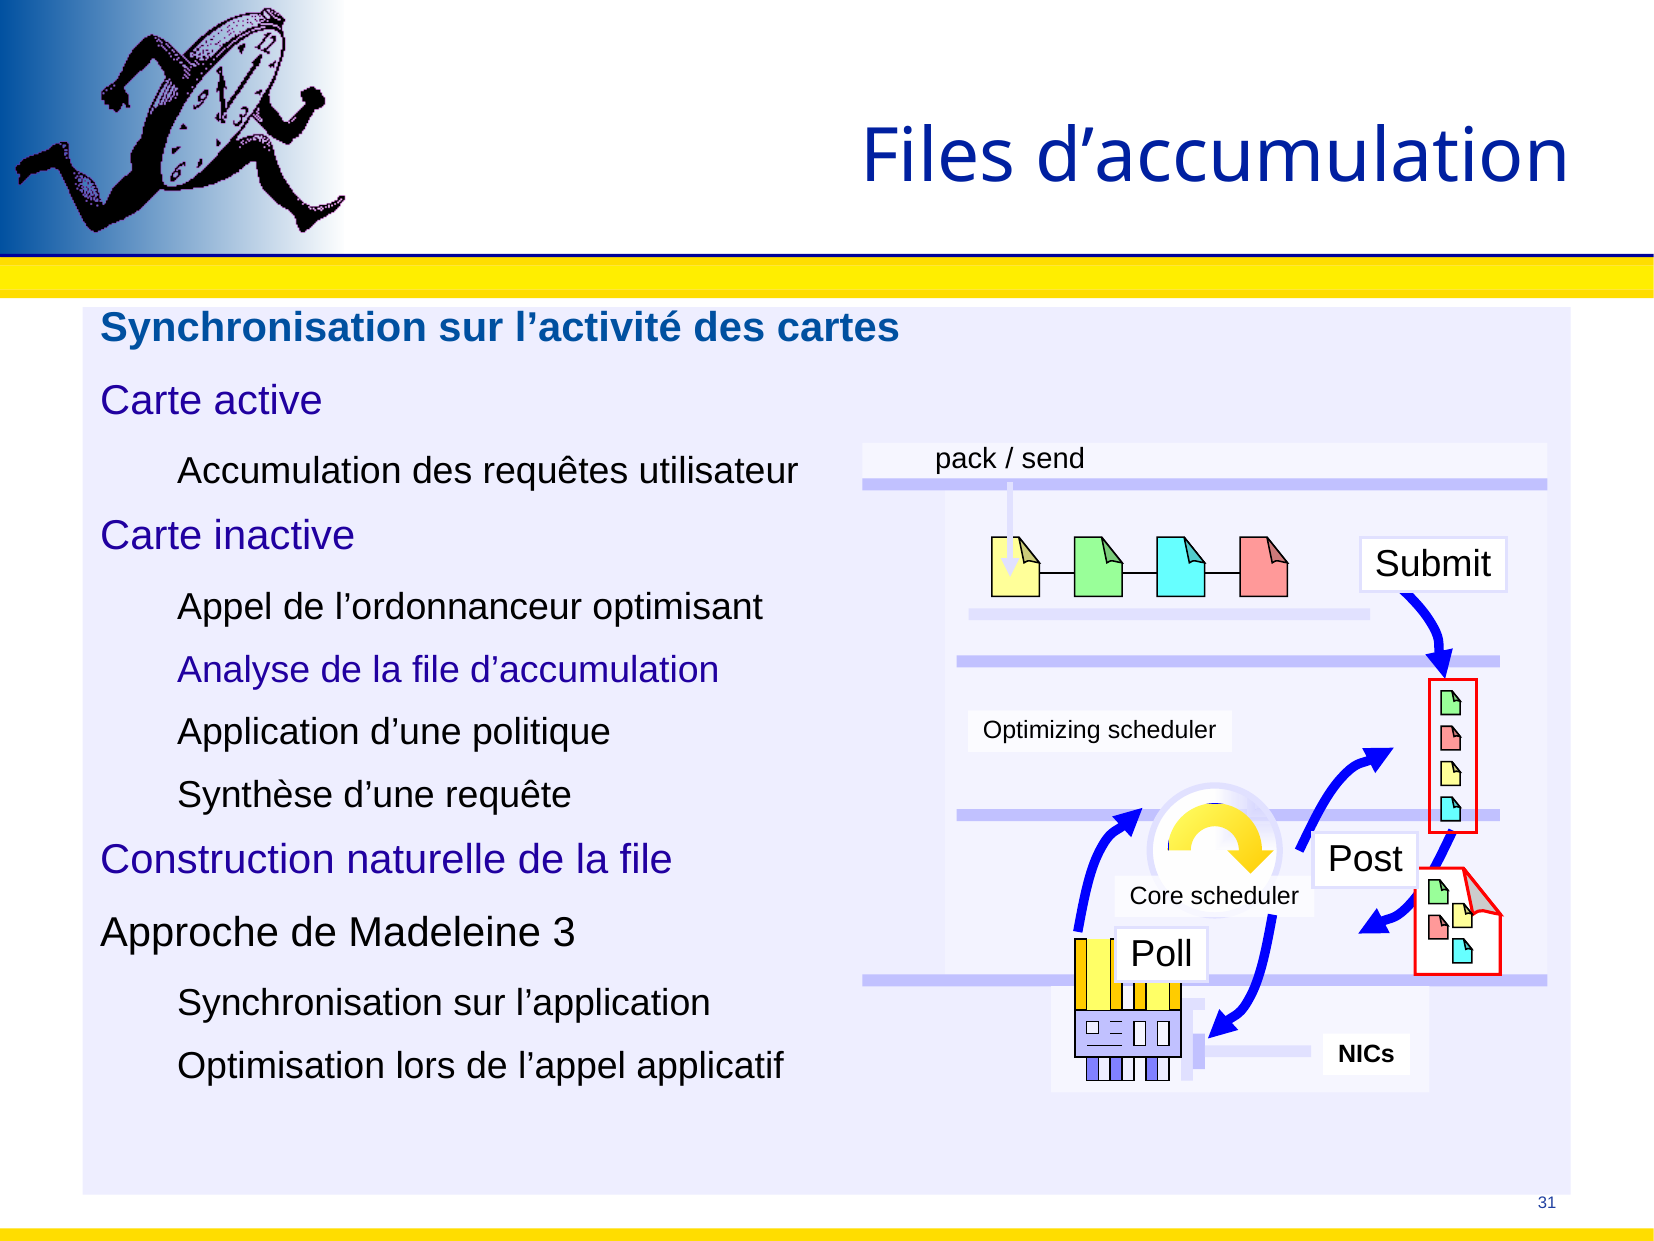

# Files d’accumulation
Synchronisation sur l’activité des cartes
Carte active
Accumulation des requêtes utilisateur
Carte inactive
Appel de l’ordonnanceur optimisant
Analyse de la file d’accumulation
Application d’une politique
Synthèse d’une requête
Construction naturelle de la file
Approche de Madeleine 3
Synchronisation sur l’application
Optimisation lors de l’appel applicatif
pack / send
Submit
Optimizing scheduler
Post
Core scheduler
Poll
NICs